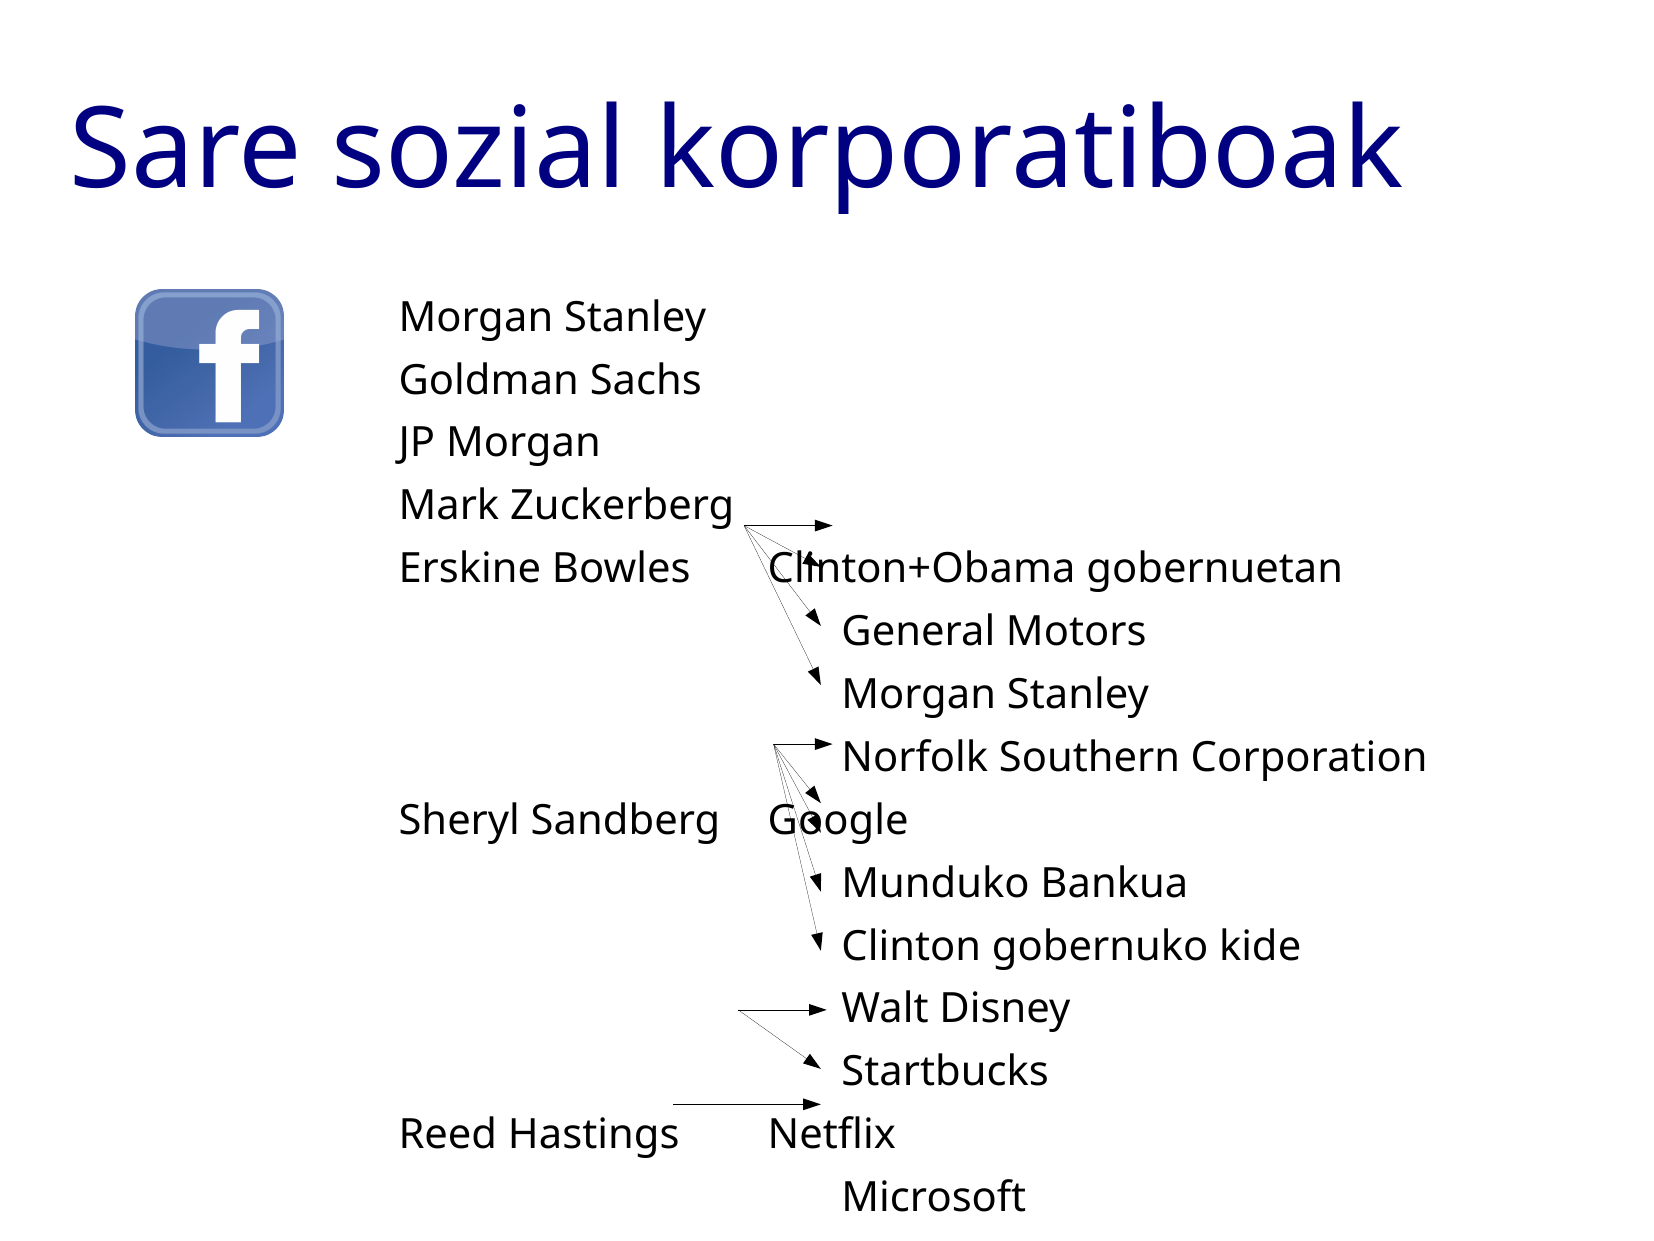

Sare sozial korporatiboak
Morgan Stanley
Goldman Sachs
JP Morgan
Mark Zuckerberg
Erskine Bowles		Clinton+Obama gobernuetan
						General Motors
						Morgan Stanley
						Norfolk Southern Corporation
Sheryl Sandberg	Google
						Munduko Bankua
						Clinton gobernuko kide
						Walt Disney
						Startbucks
Reed Hastings		Netflix
						Microsoft
Peter Thiel			PayPal